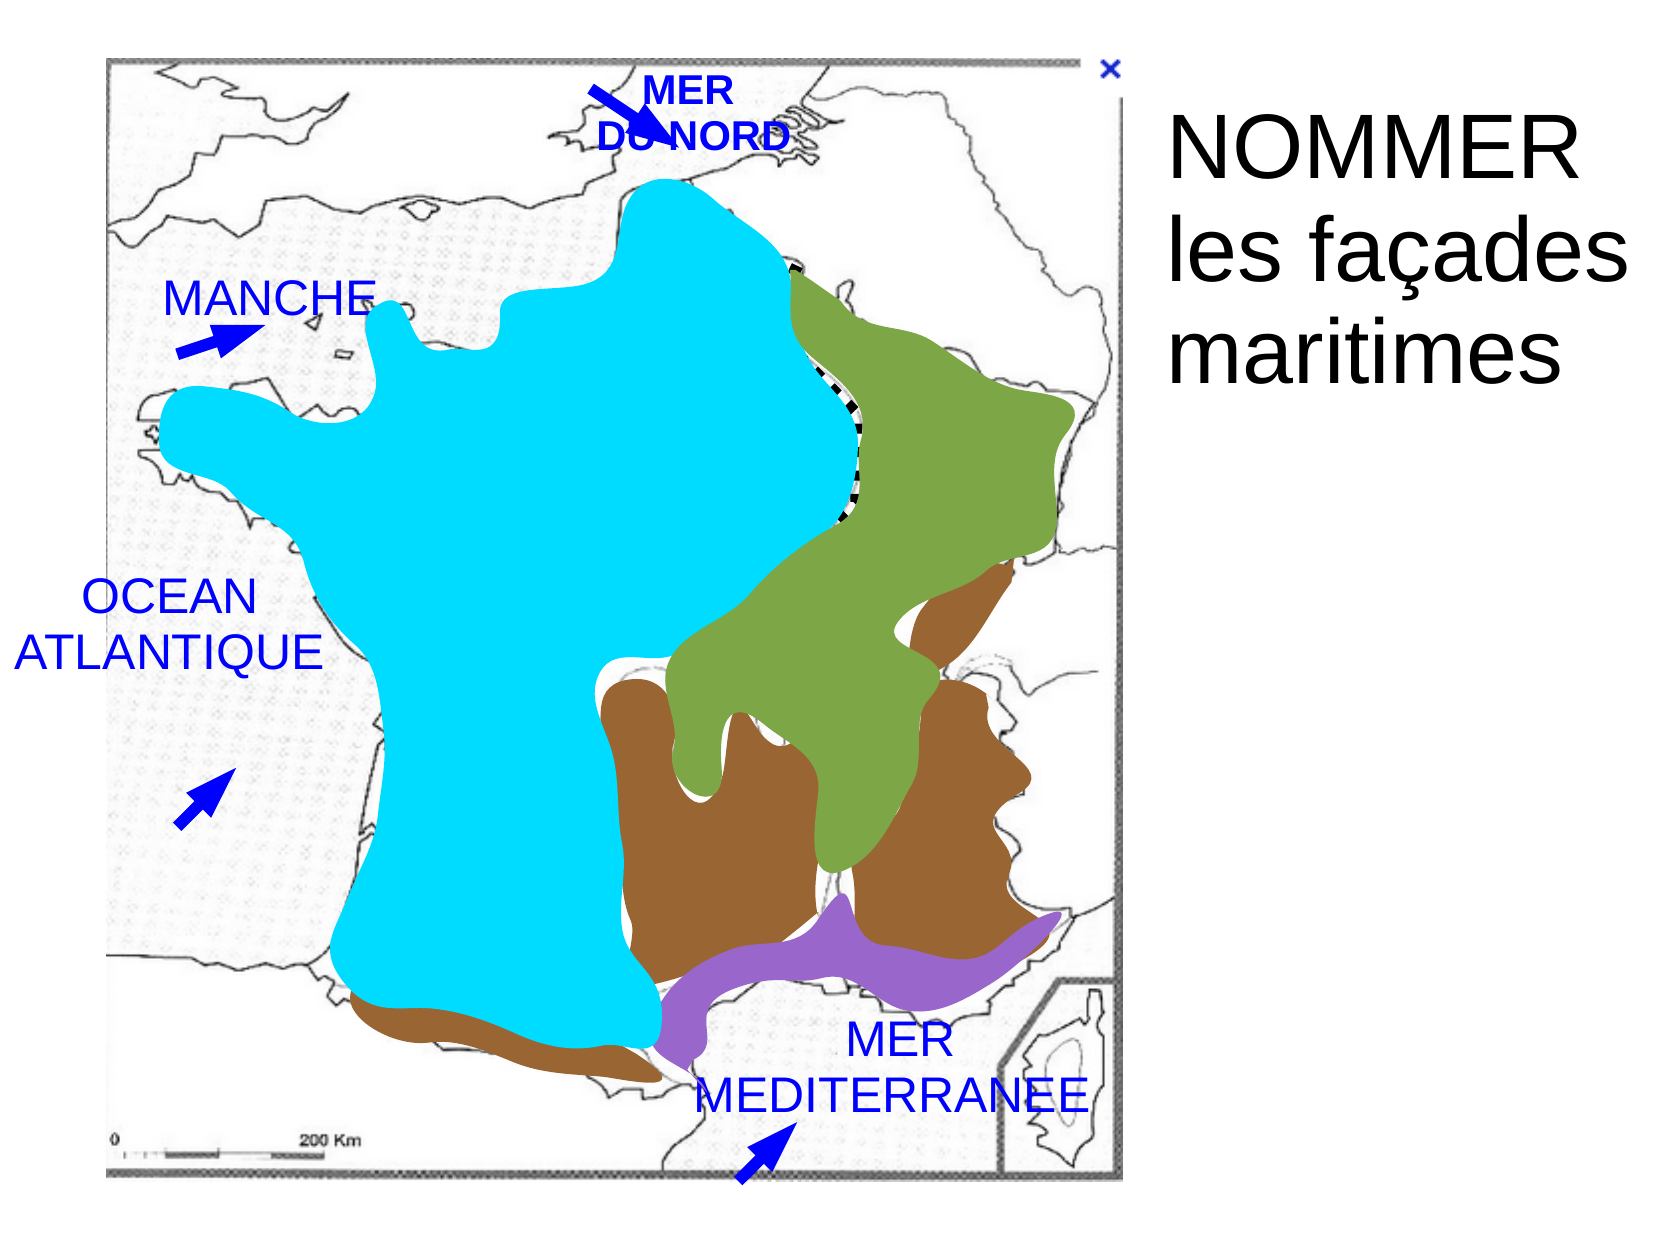

MER
DU NORD
NOMMER les façades maritimes
MANCHE
OCEAN
ATLANTIQUE
MER
MEDITERRANEE